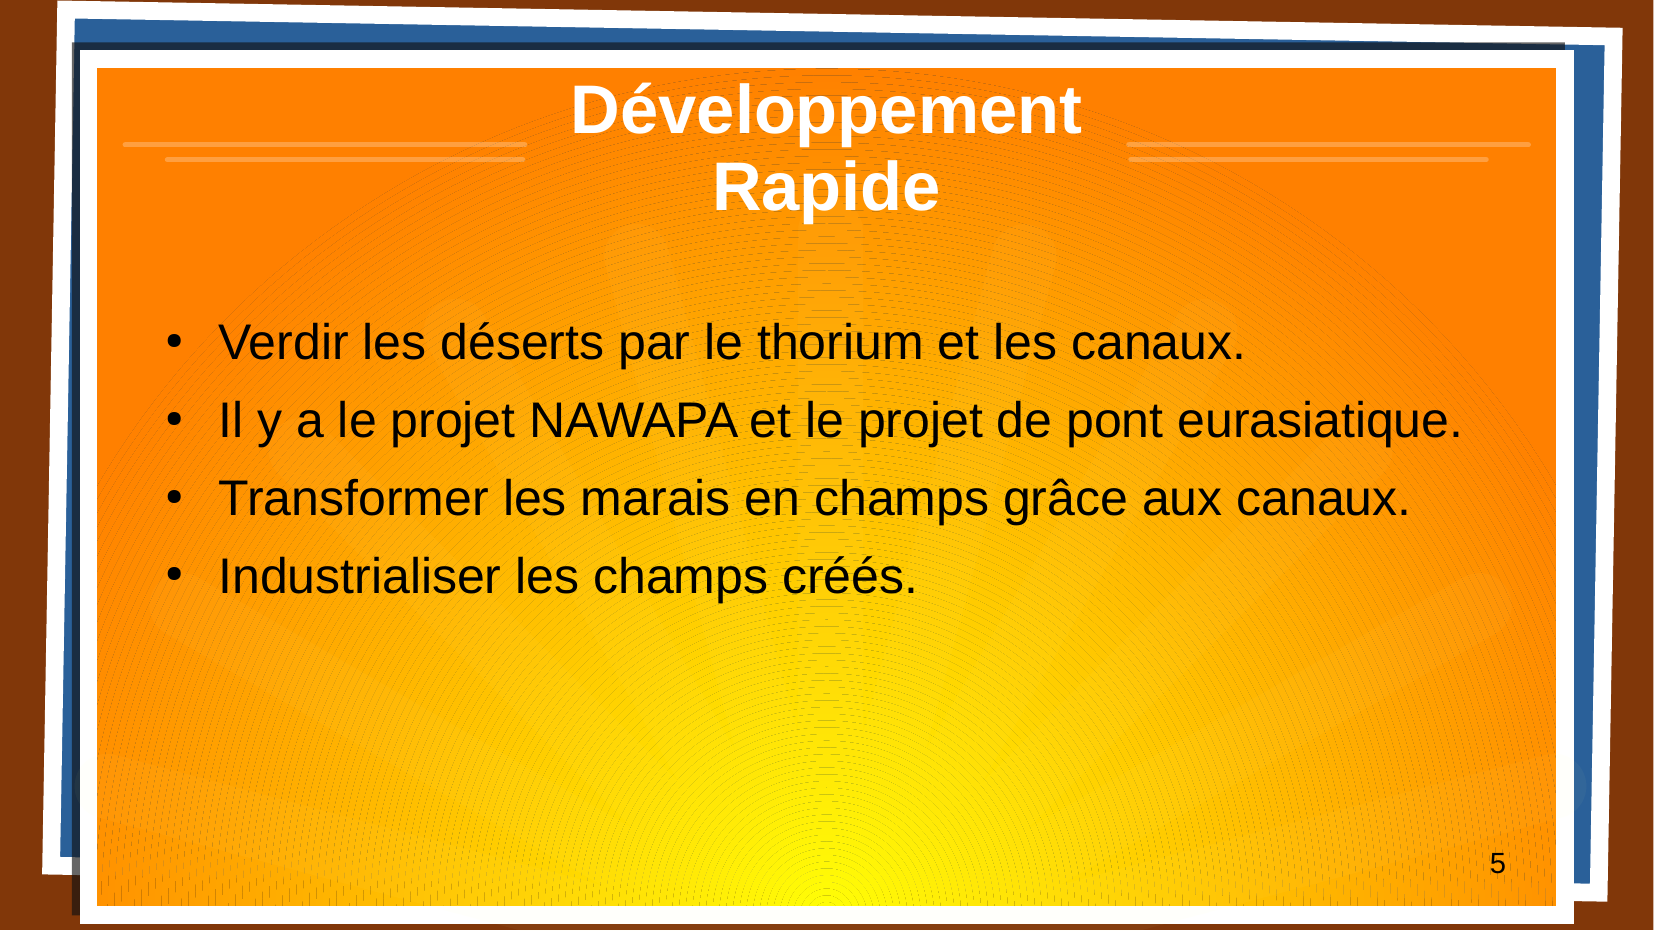

# Développement Rapide
Verdir les déserts par le thorium et les canaux.
Il y a le projet NAWAPA et le projet de pont eurasiatique.
Transformer les marais en champs grâce aux canaux.
Industrialiser les champs créés.
5